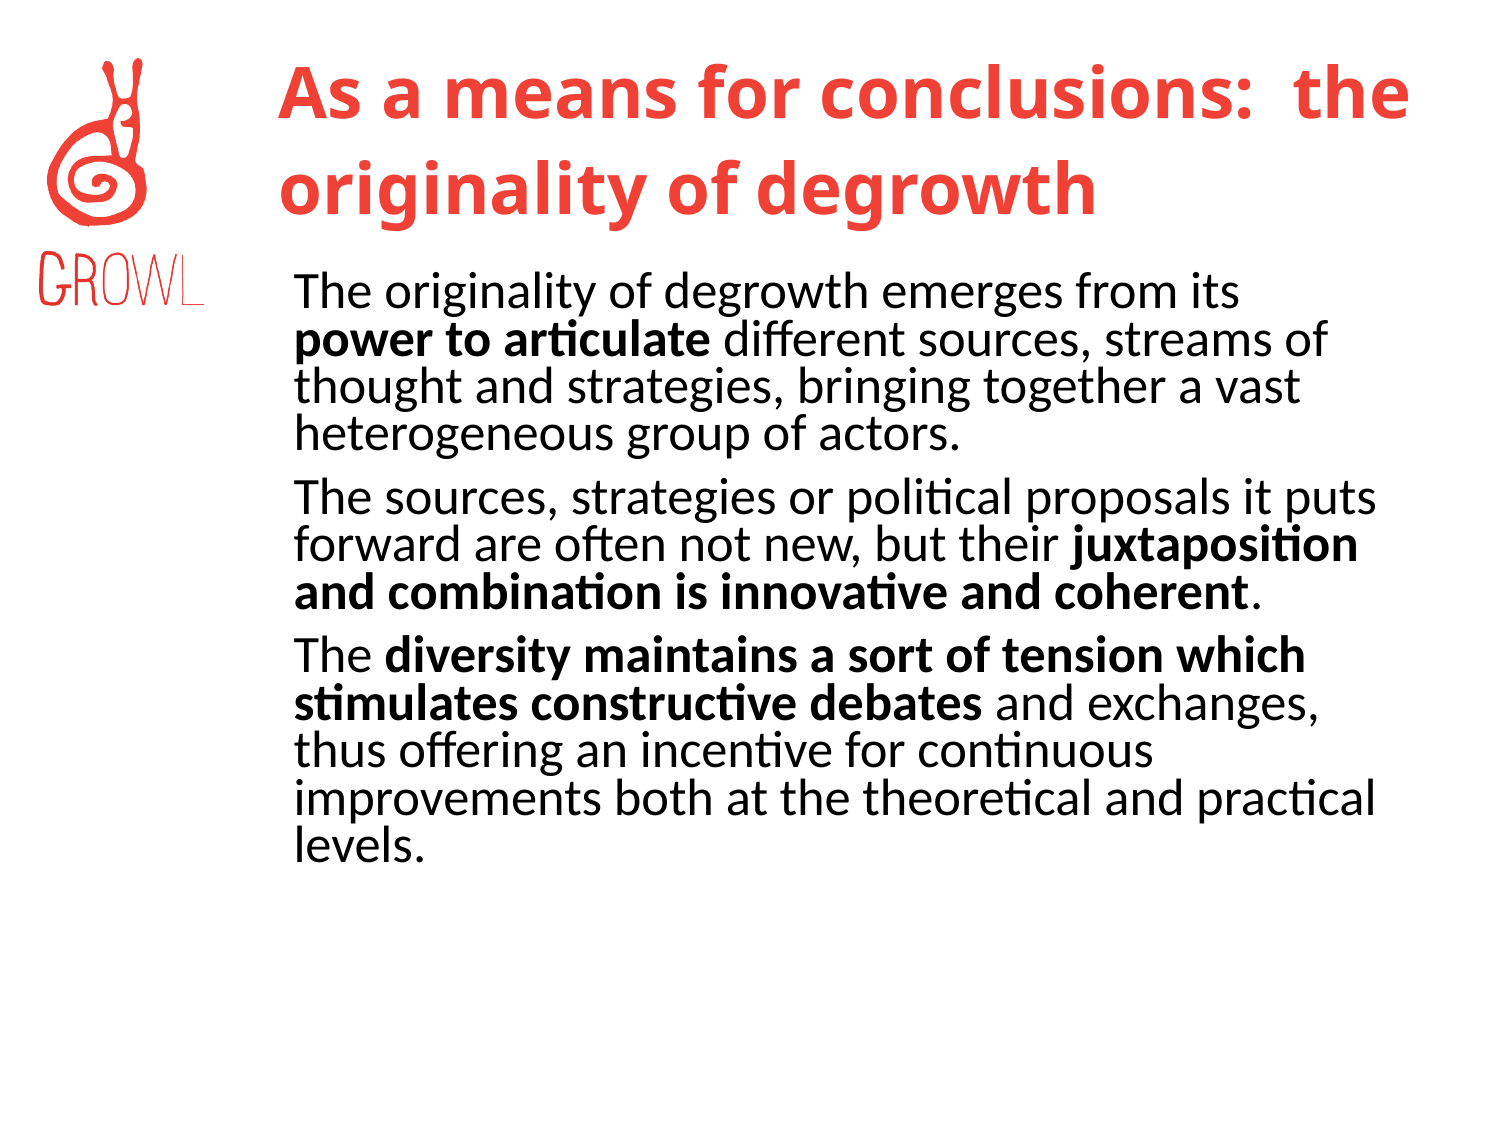

As a means for conclusions: the originality of degrowth
# The originality of degrowth emerges from its power to articulate different sources, streams of thought and strategies, bringing together a vast heterogeneous group of actors.
The sources, strategies or political proposals it puts forward are often not new, but their juxtaposition and combination is innovative and coherent.
The diversity maintains a sort of tension which stimulates constructive debates and exchanges, thus offering an incentive for continuous improvements both at the theoretical and practical levels.